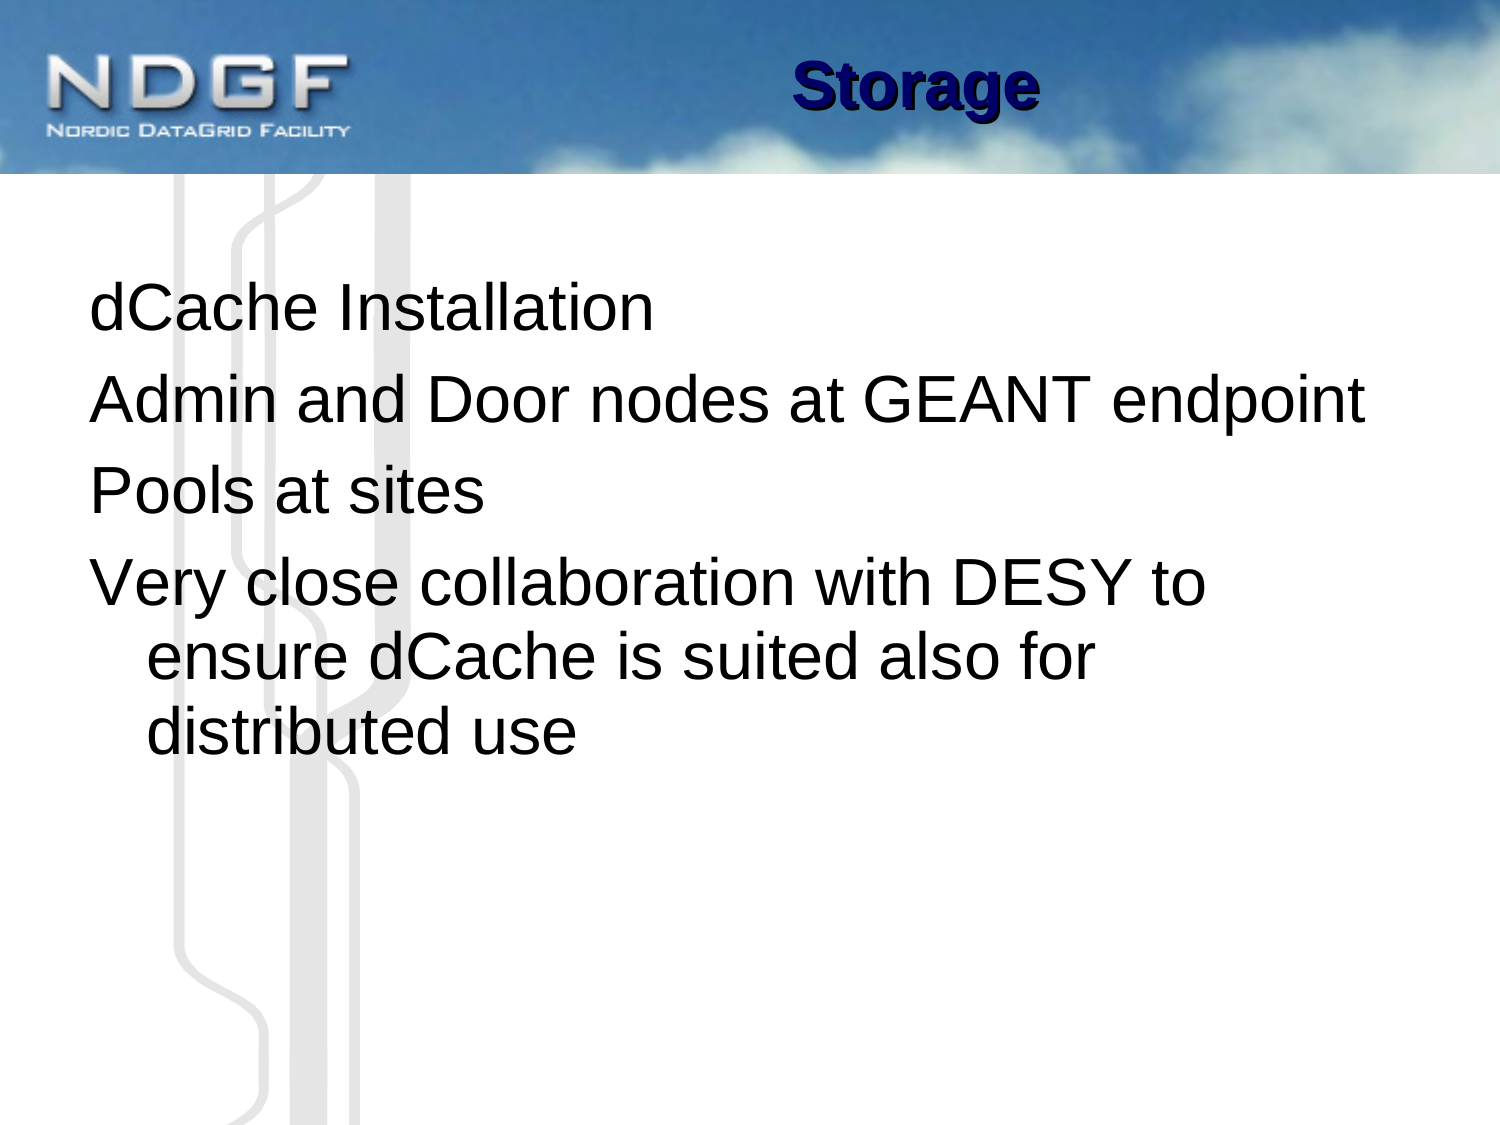

# Storage
dCache Installation
Admin and Door nodes at GEANT endpoint
Pools at sites
Very close collaboration with DESY to ensure dCache is suited also for distributed use